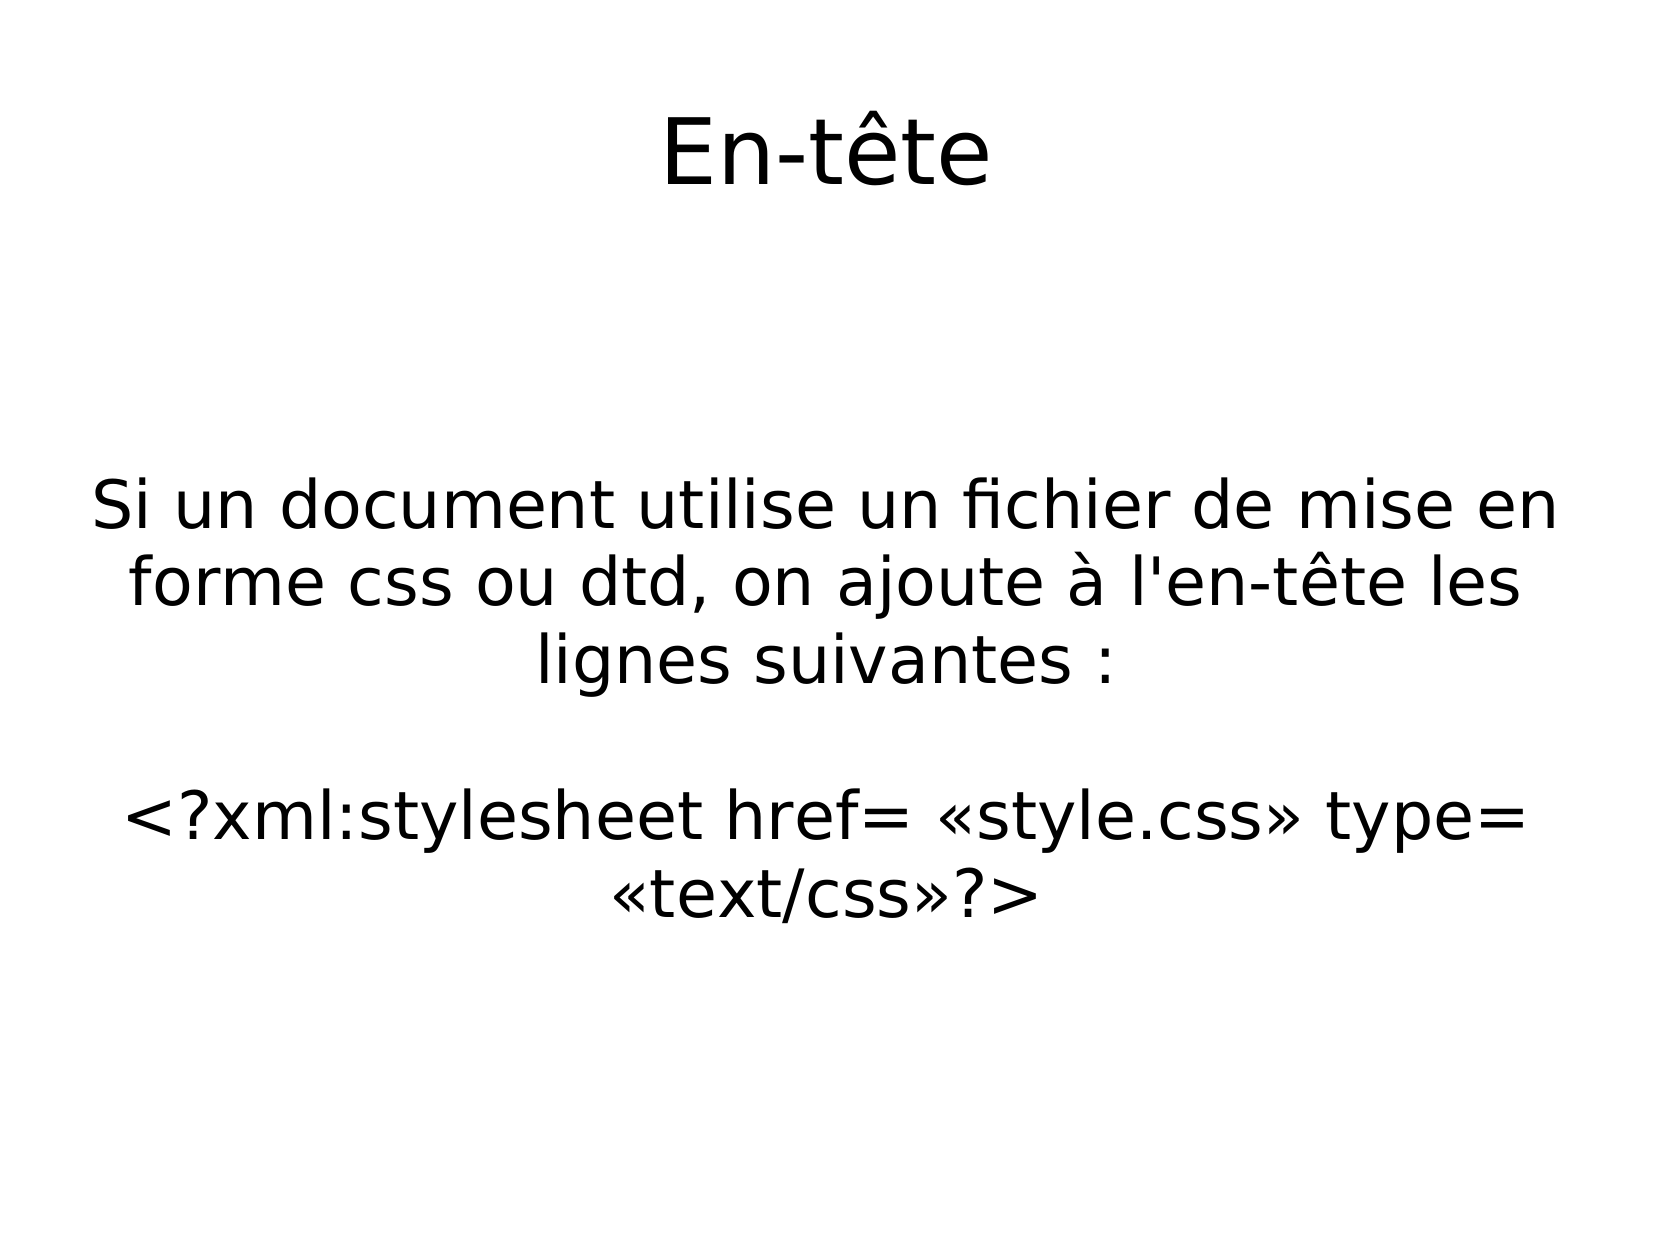

# En-tête
Si un document utilise un fichier de mise en forme css ou dtd, on ajoute à l'en-tête les lignes suivantes :
<?xml:stylesheet href= «style.css» type= «text/css»?>